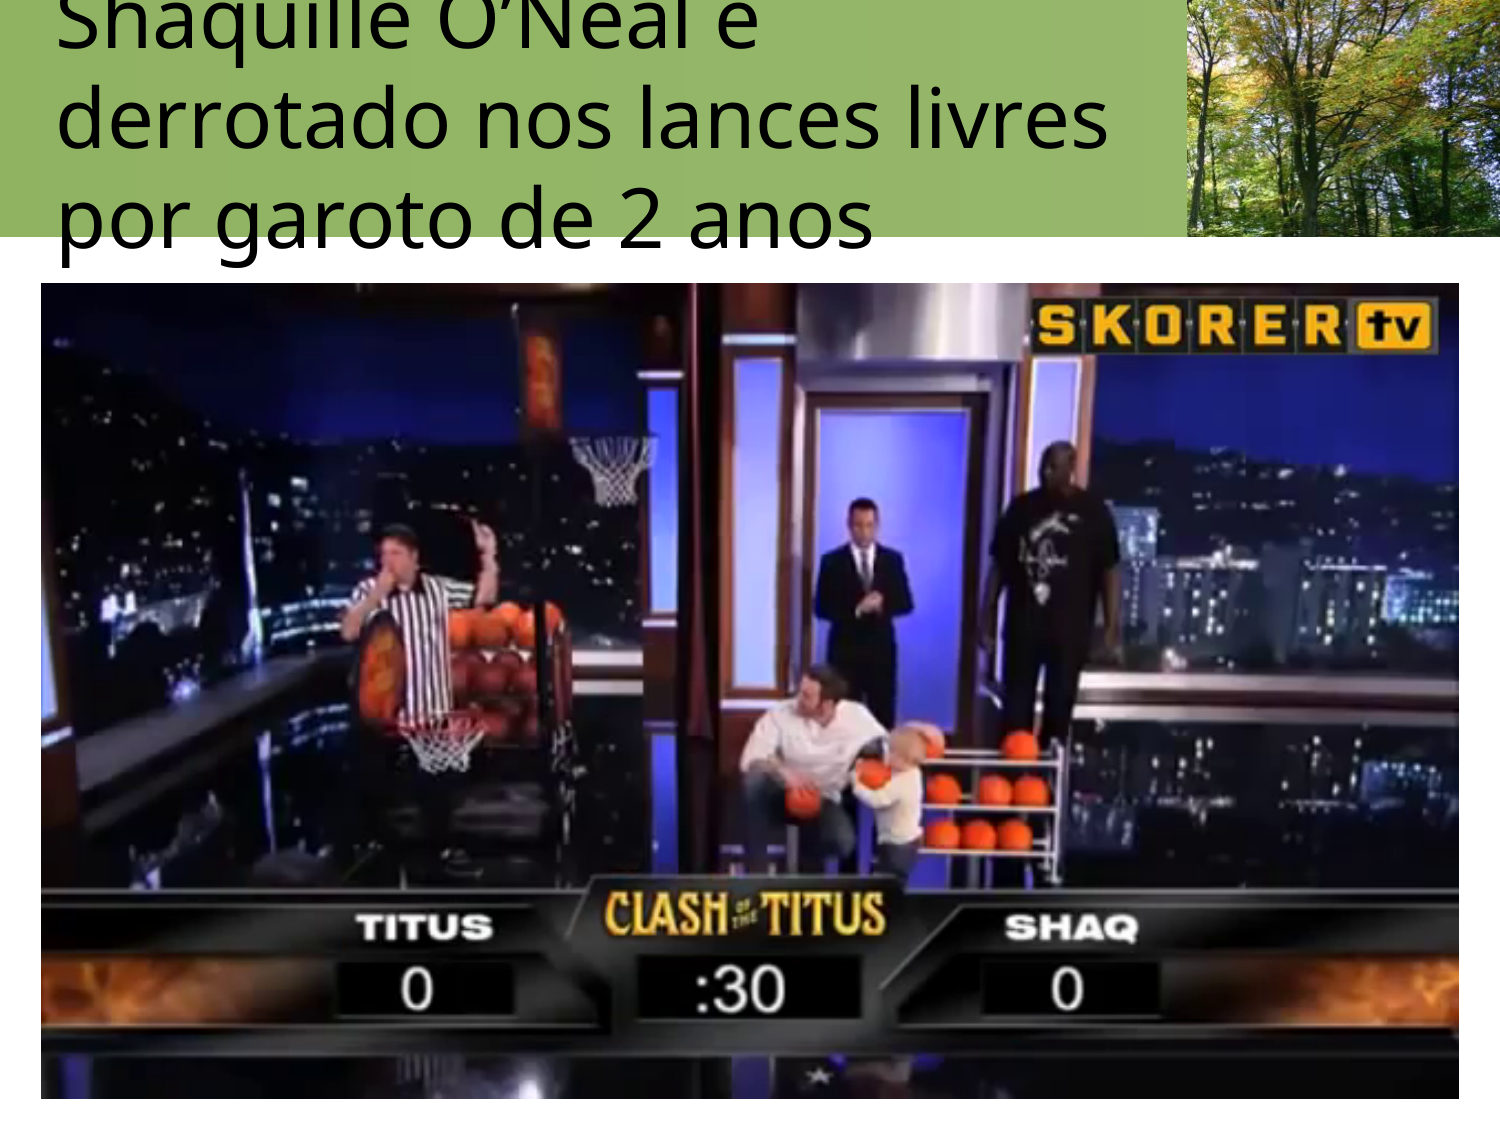

# Shaquille O’Neal é derrotado nos lances livres por garoto de 2 anos